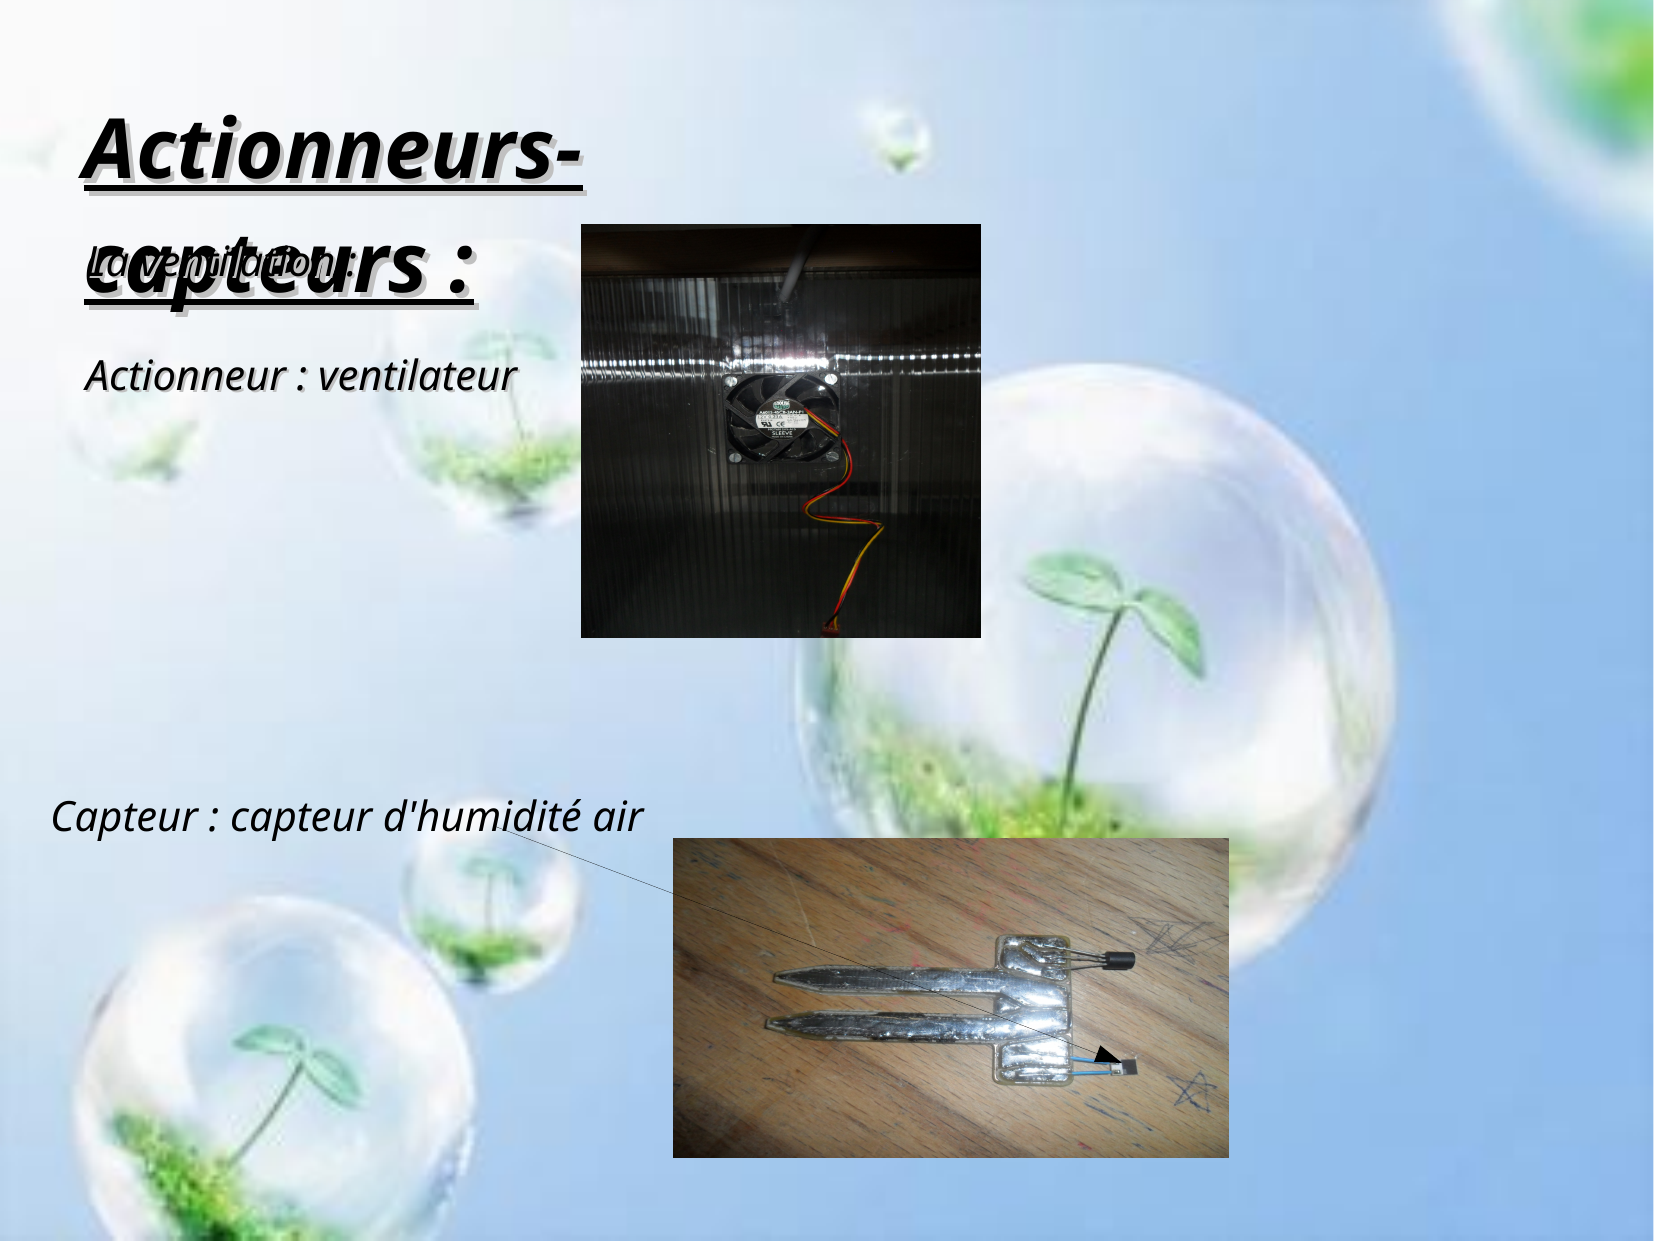

#
Actionneurs-capteurs :
La ventilation :
Actionneur : ventilateur
Capteur : capteur d'humidité air